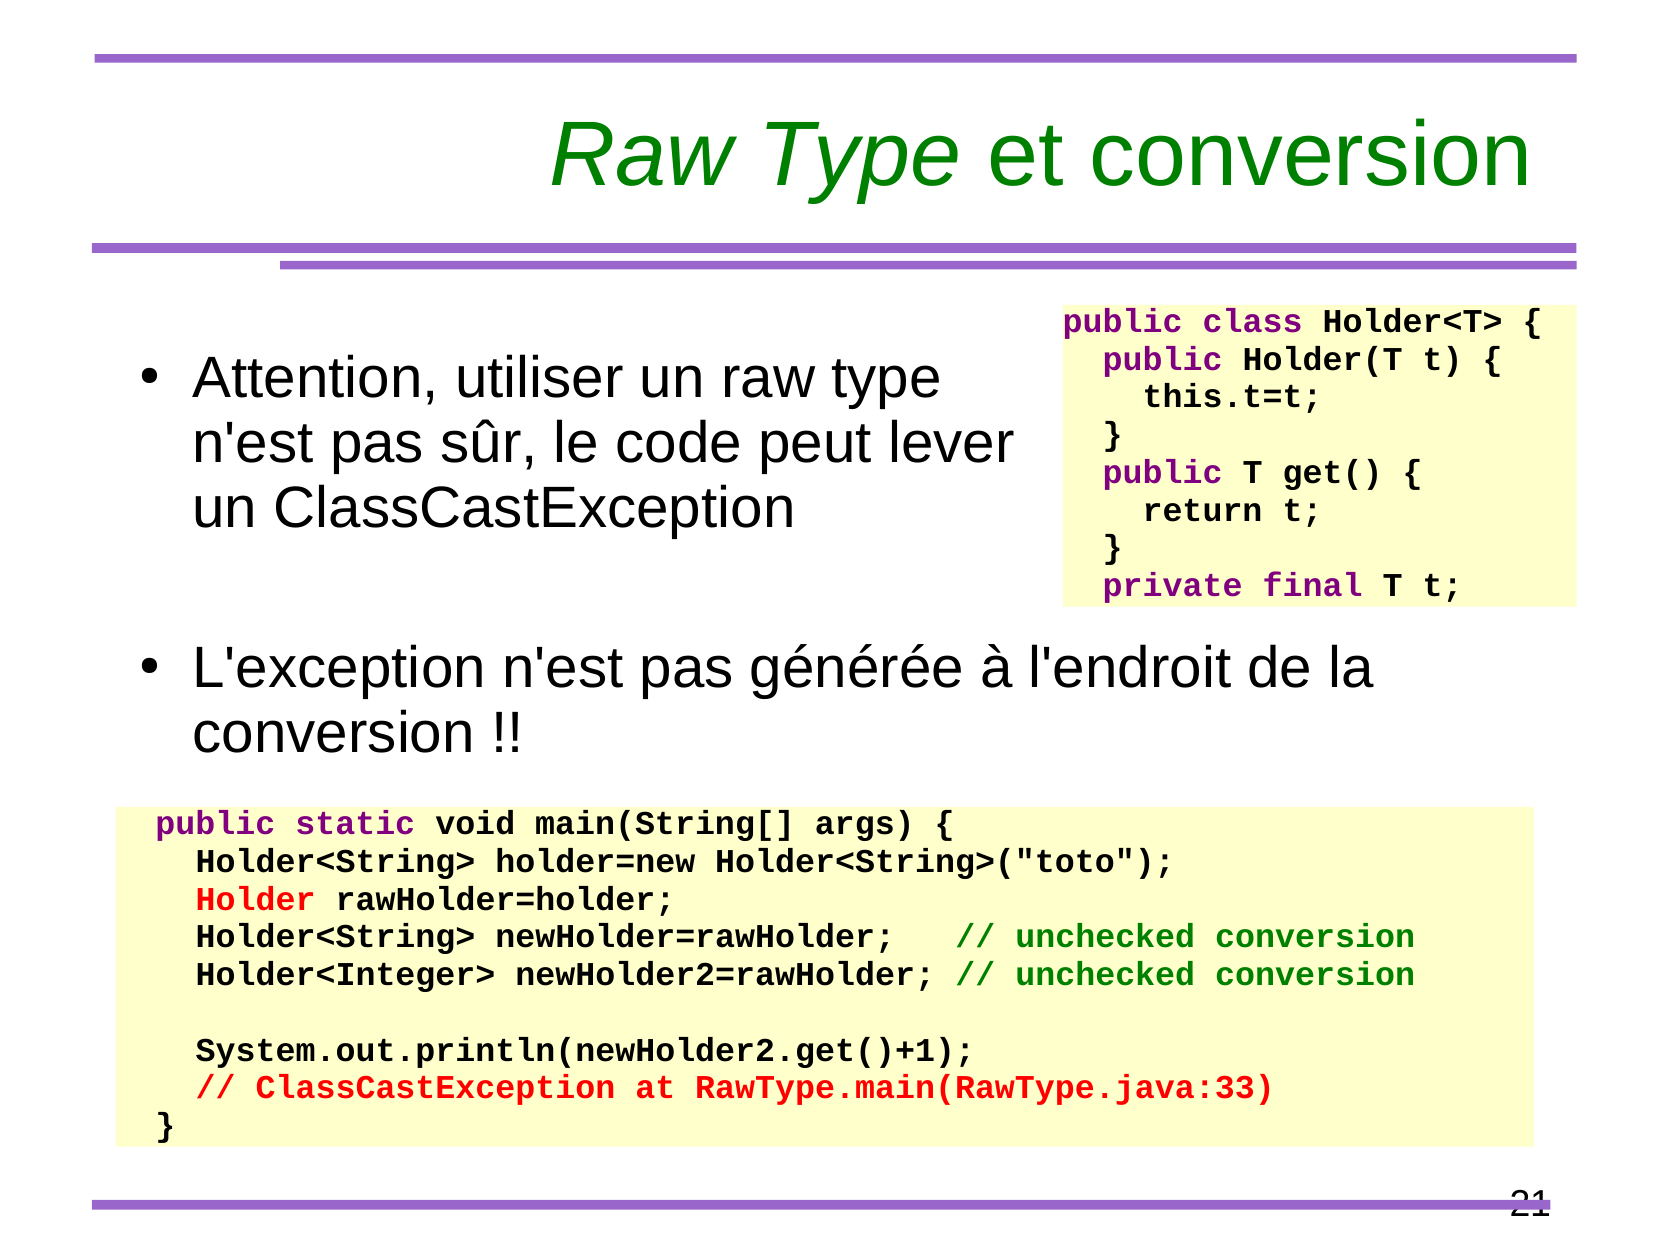

# Raw Type et conversion
public class Holder<T> {
 public Holder(T t) {
 this.t=t;
 }
 public T get() {
 return t;
 }
 private final T t;
Attention, utiliser un raw type
n'est pas sûr, le code peut lever
un ClassCastException
L'exception n'est pas générée à l'endroit de la conversion !!
 public static void main(String[] args) {
 Holder<String> holder=new Holder<String>("toto");
 Holder rawHolder=holder;
 Holder<String> newHolder=rawHolder; // unchecked conversion
 Holder<Integer> newHolder2=rawHolder; // unchecked conversion
 System.out.println(newHolder2.get()+1);
 // ClassCastException at RawType.main(RawType.java:33)
 }